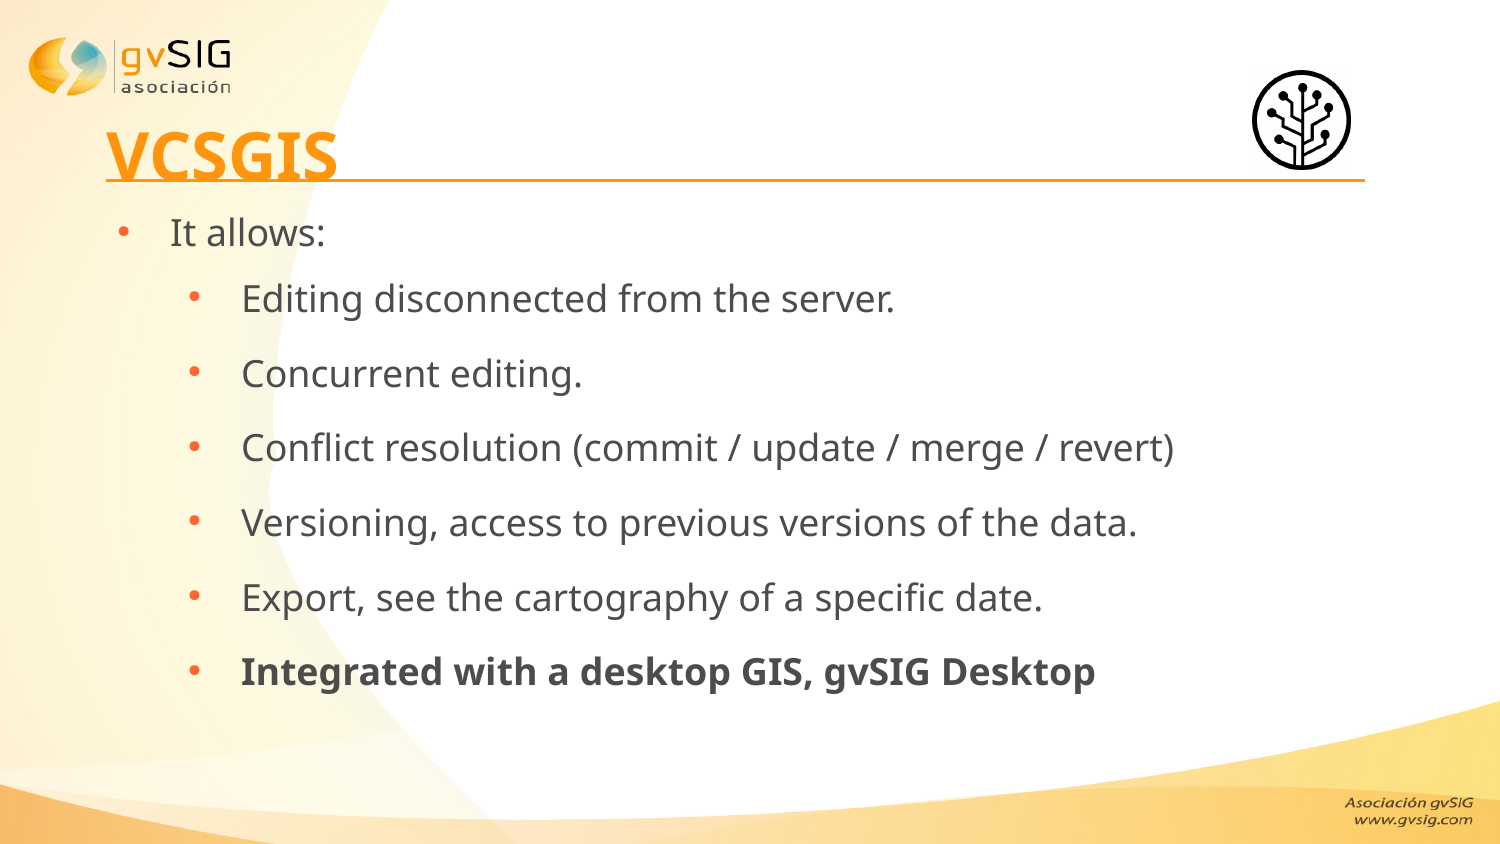

# VCSGIS
It allows:
Editing disconnected from the server.
Concurrent editing.
Conflict resolution (commit / update / merge / revert)
Versioning, access to previous versions of the data.
Export, see the cartography of a specific date.
Integrated with a desktop GIS, gvSIG Desktop